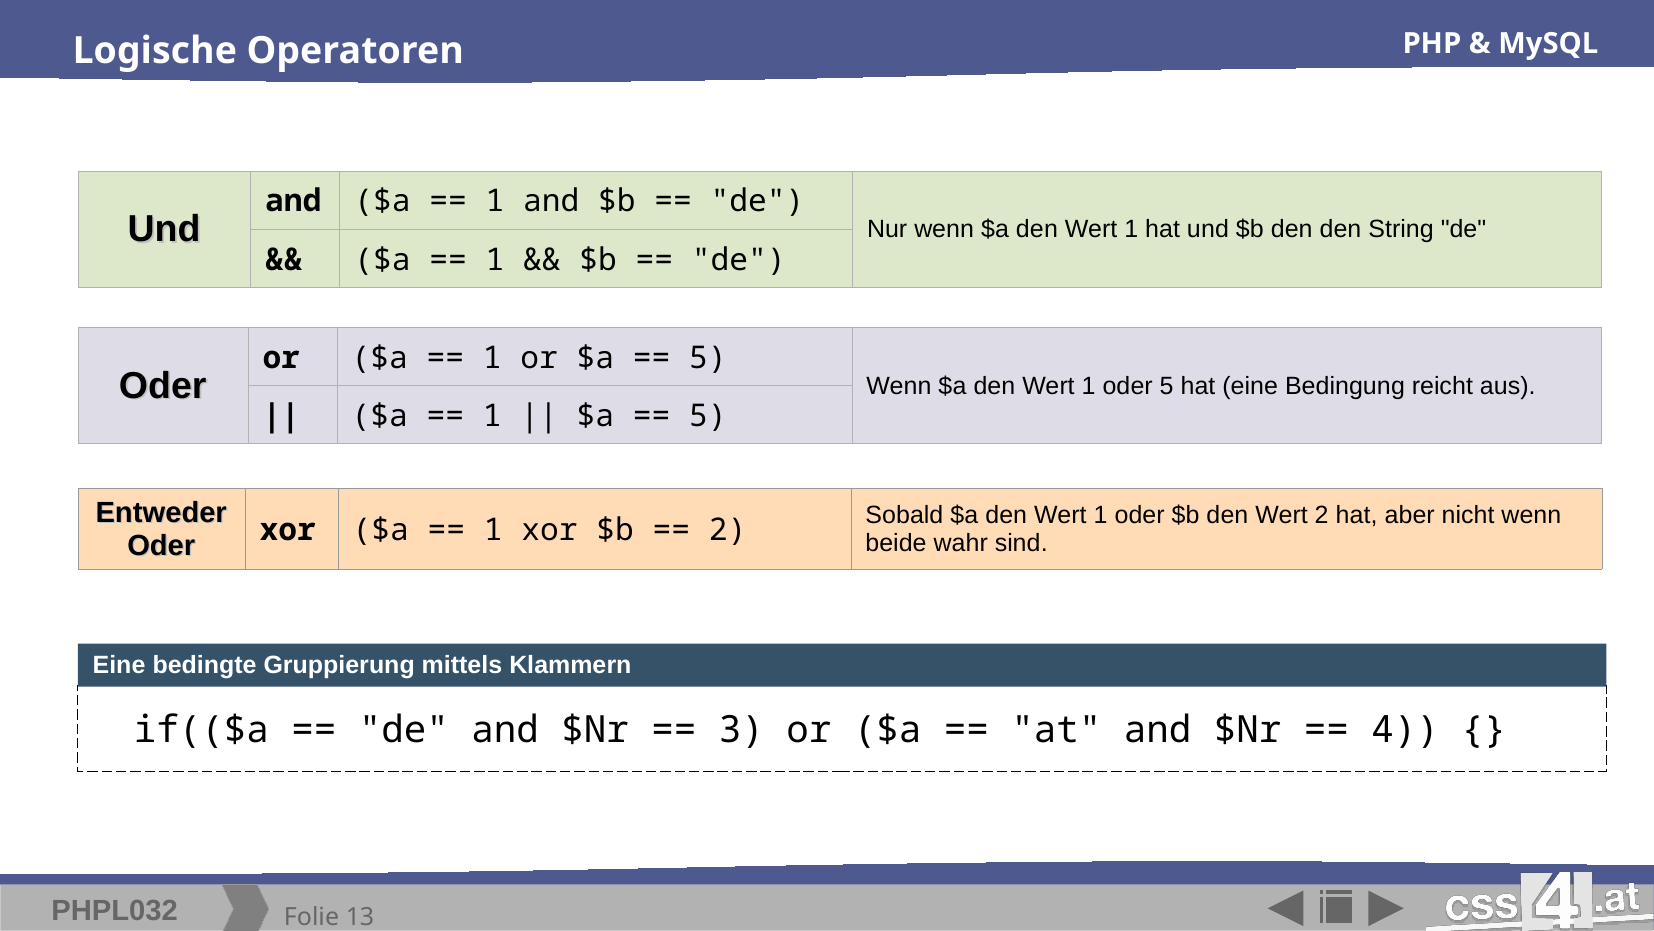

PHP & MySQL
Logische Operatoren
| Und | and | ($a == 1 and $b == "de") | Nur wenn $a den Wert 1 hat und $b den den String "de" |
| --- | --- | --- | --- |
| | && | ($a == 1 && $b == "de") | |
| Oder | or | ($a == 1 or $a == 5) | Wenn $a den Wert 1 oder 5 hat (eine Bedingung reicht aus). |
| --- | --- | --- | --- |
| | || | ($a == 1 || $a == 5) | |
| Entweder Oder | xor | ($a == 1 xor $b == 2) | Sobald $a den Wert 1 oder $b den Wert 2 hat, aber nicht wenn beide wahr sind. |
| --- | --- | --- | --- |
Eine bedingte Gruppierung mittels Klammern
if(($a == "de" and $Nr == 3) or ($a == "at" and $Nr == 4)) {}
PHPL032
Folie